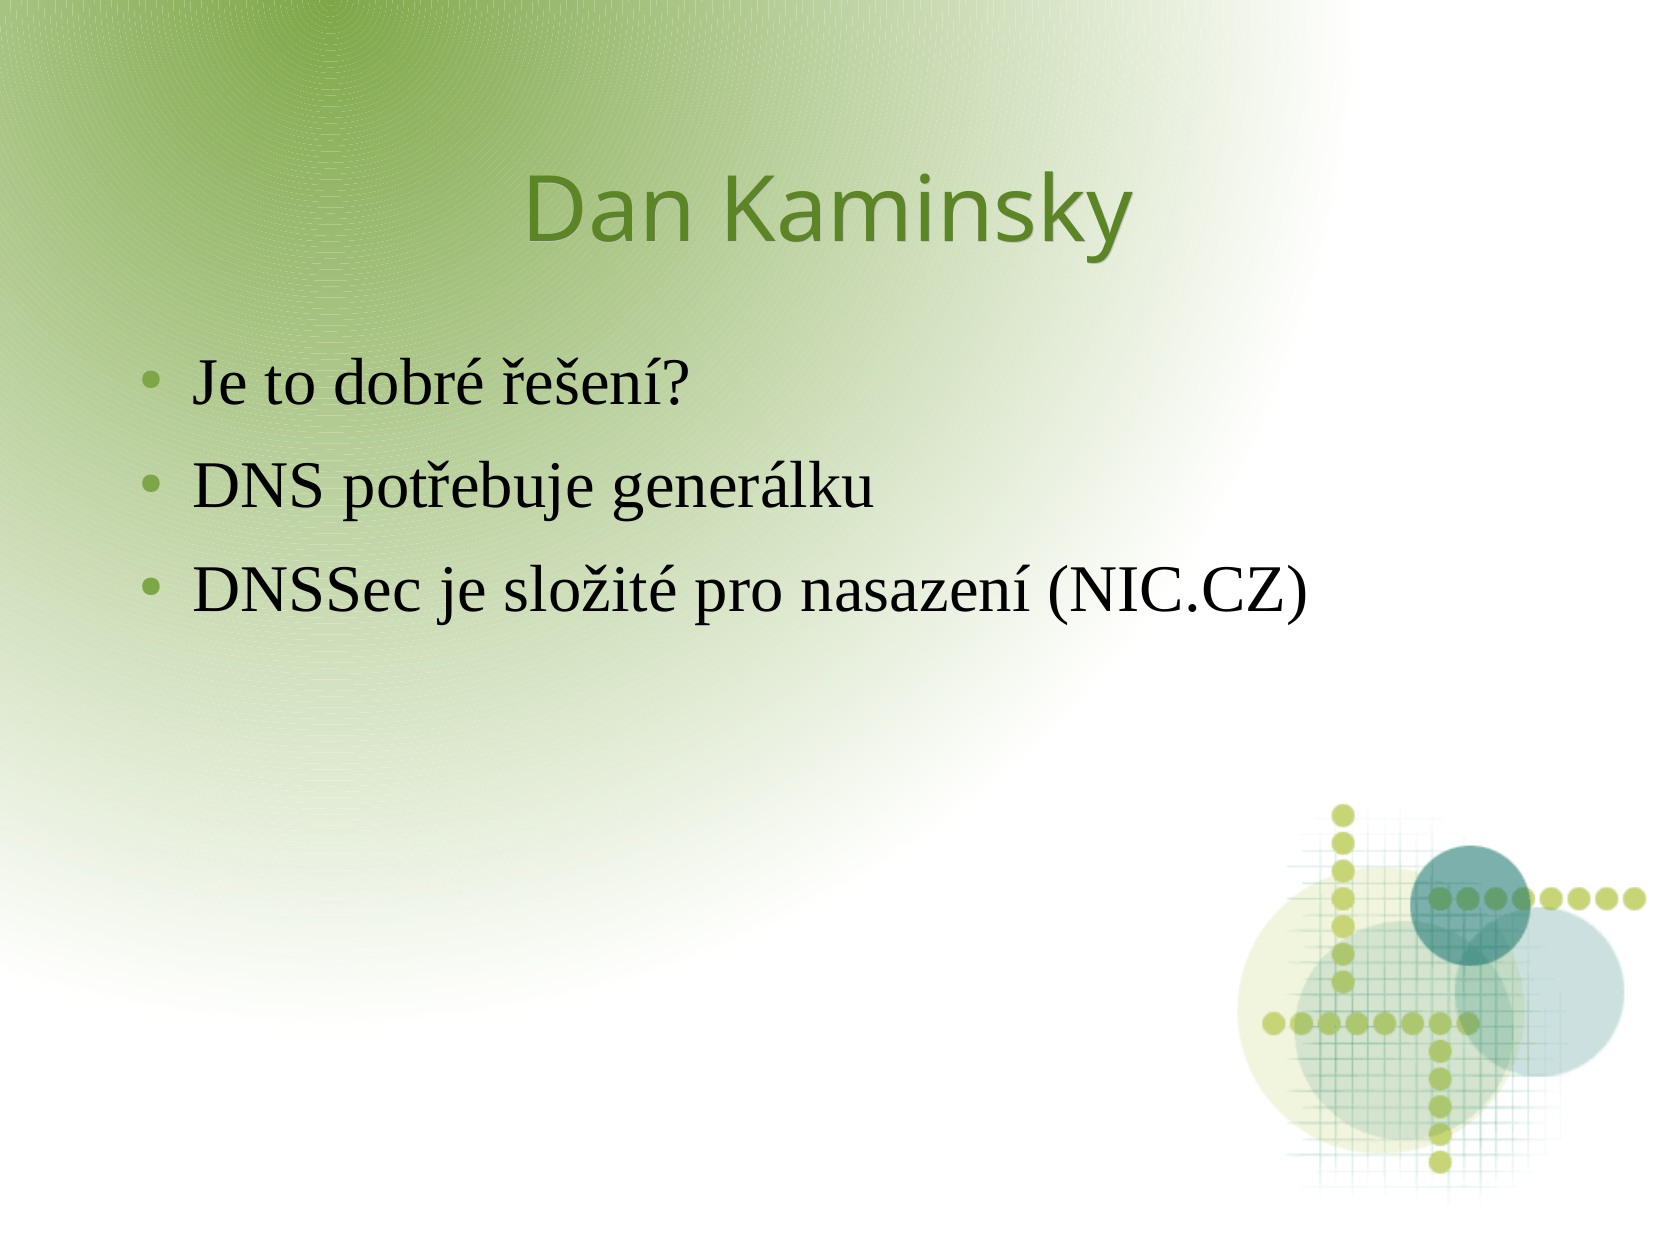

# Dan Kaminsky
Je to dobré řešení?
DNS potřebuje generálku
DNSSec je složité pro nasazení (NIC.CZ)